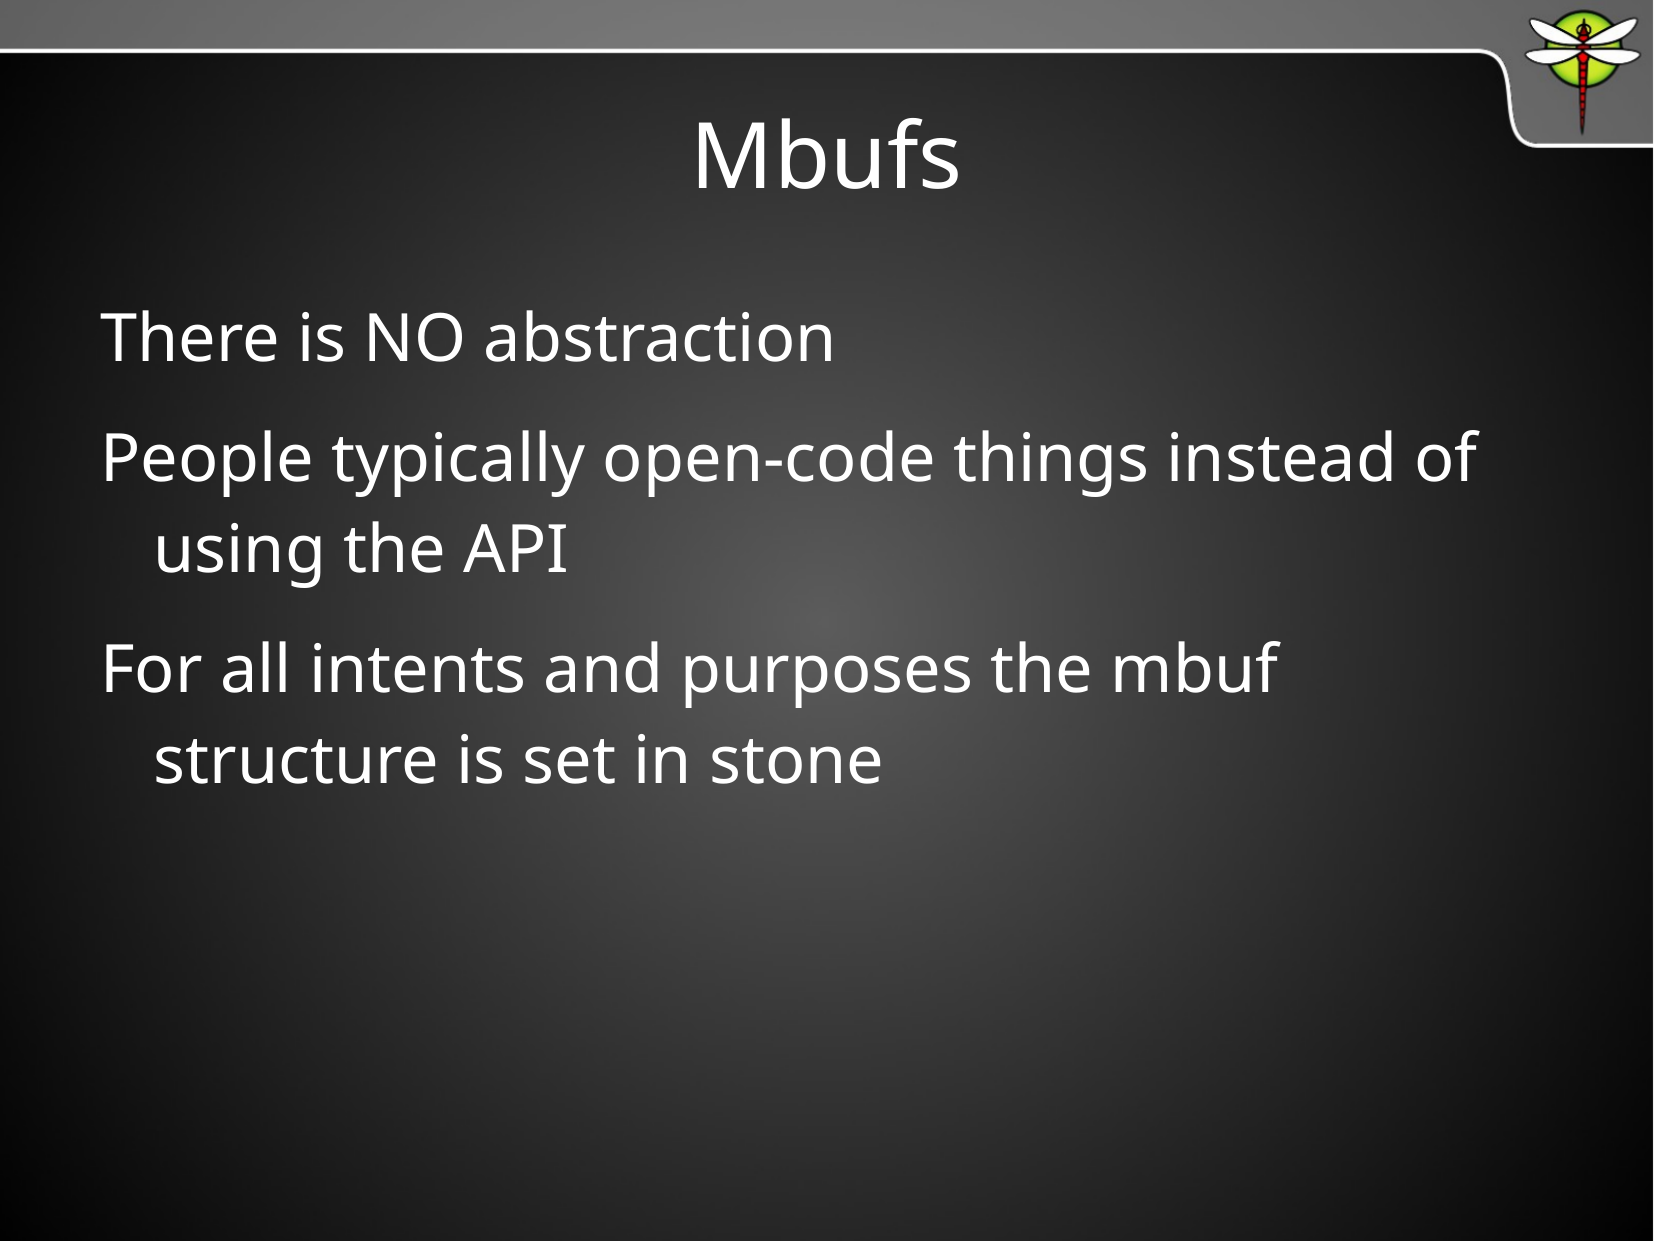

# Mbufs
There is NO abstraction
People typically open-code things instead of using the API
For all intents and purposes the mbuf structure is set in stone